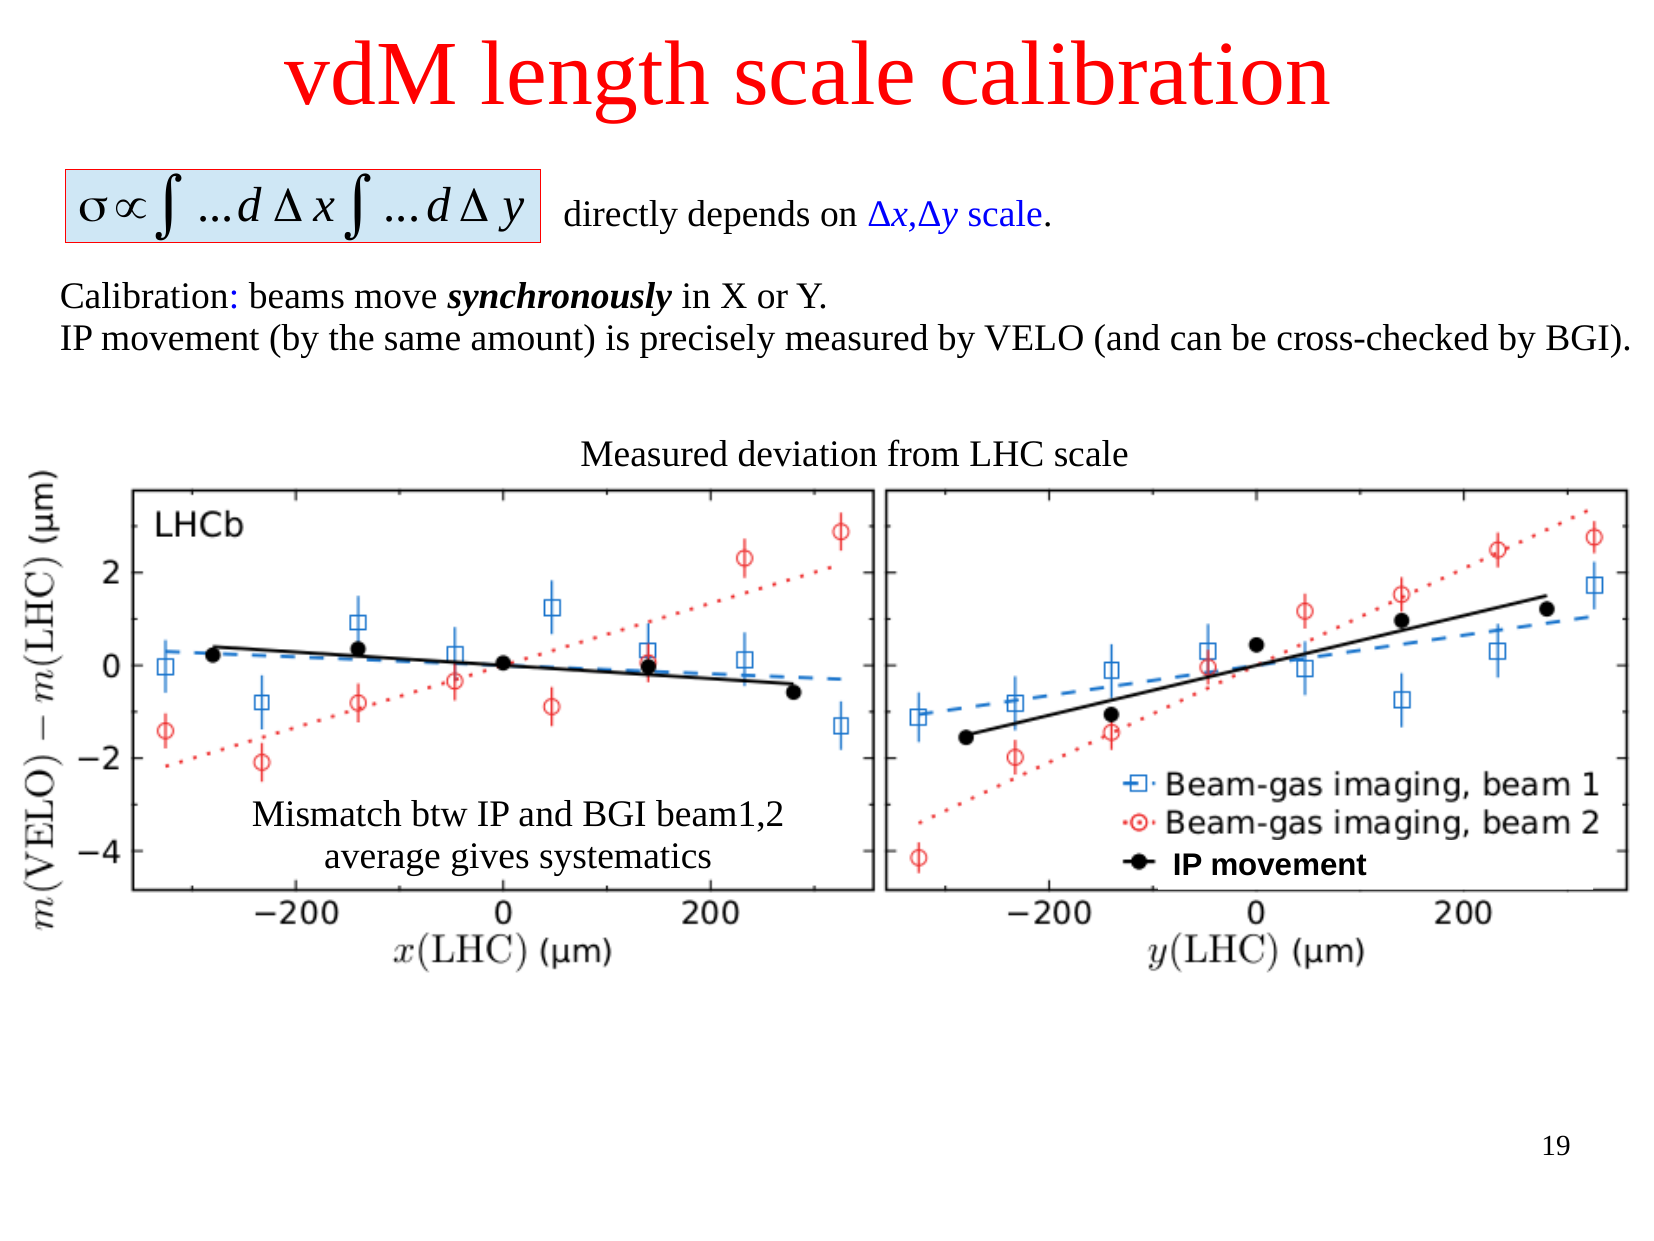

vdM length scale calibration
 directly depends on Δx,Δy scale.
Calibration: beams move synchronously in X or Y.
IP movement (by the same amount) is precisely measured by VELO (and can be cross-checked by BGI).
Measured deviation from LHC scale
Mismatch btw IP and BGI beam1,2 average gives systematics
IP movement
19